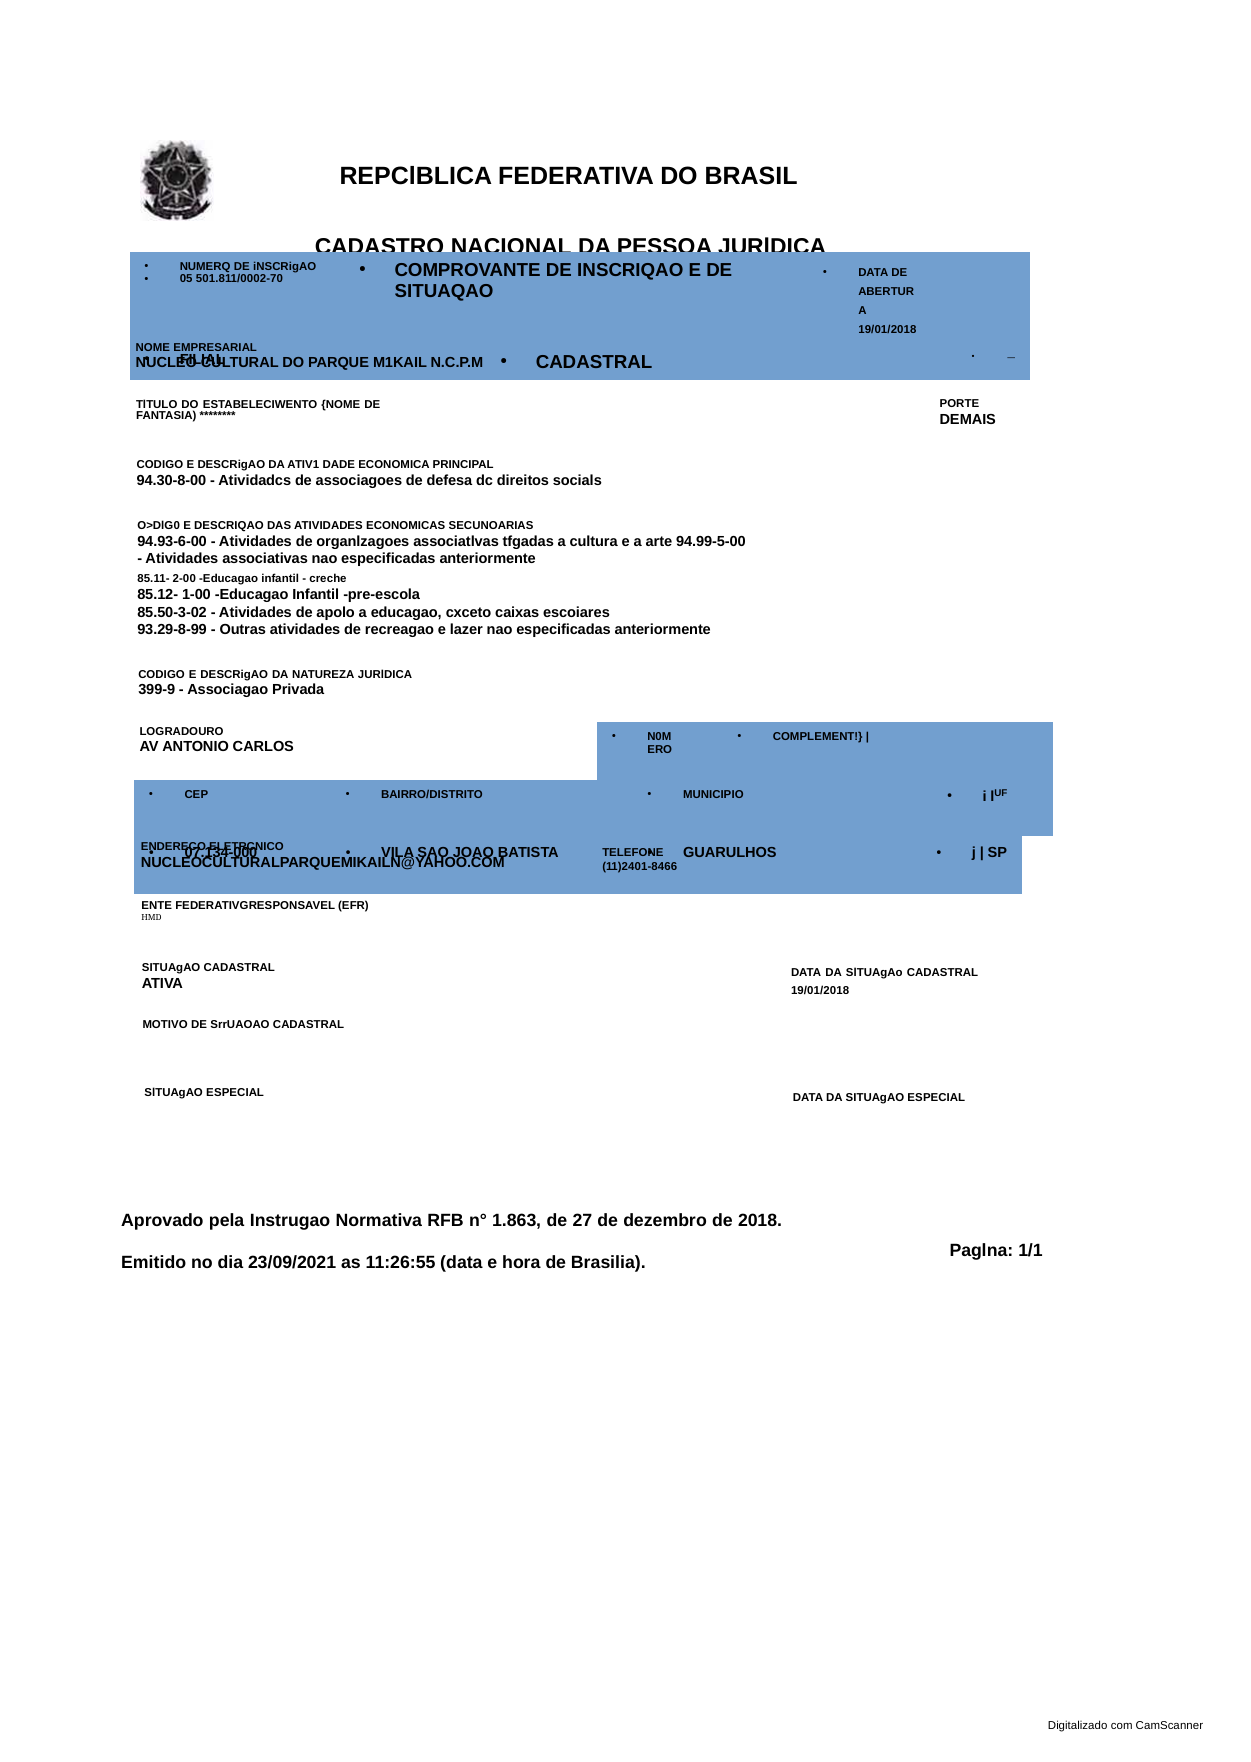

REPClBLICA FEDERATIVA DO BRASIL
CADASTRO NACIONAL DA PESSOA JURlDICA
| NUMERQ DE iNSCRigAO 05 501.811/0002-70 | COMPROVANTE DE INSCRIQAO E DE SITUAQAO | DATA DE ABERTURA 19/01/2018 |
| --- | --- | --- |
| FILIAL | CADASTRAL | — |
NOME EMPRESARIAL
NUCLEO CULTURAL DO PARQUE M1KAIL N.C.P.M
PORTE
DEMAIS
TlTULO DO ESTABELECIWENTO {NOME DE FANTASIA) ********
CODIGO E DESCRigAO DA ATIV1 DADE ECONOMICA PRINCIPAL
94.30-8-00 - Atividadcs de associagoes de defesa dc direitos socials
O>DlG0 E DESCRIQAO DAS ATIVIDADES ECONOMICAS SECUNOARIAS
94.93-6-00 - Atividades de organlzagoes associatlvas tfgadas a cultura e a arte 94.99-5-00 - Atividades associativas nao especificadas anteriormente
85.11- 2-00 -Educagao infantil - creche
85.12- 1-00 -Educagao Infantil -pre-escola
85.50-3-02 - Atividades de apolo a educagao, cxceto caixas escoiares
93.29-8-99 - Outras atividades de recreagao e lazer nao especificadas anteriormente
CODIGO E DESCRigAO DA NATUREZA JURlDICA 399-9 - Associagao Privada
| N0MERO | | COMPLEMENT!} | |
| --- | --- | --- |
| 13 | | \*\*\*\*\*\*\*\* ( |
LOGRADOURO
AV ANTONIO CARLOS
| CEP | | BAIRRO/DISTRITO | | MUNICIPIO | i lUF |
| --- | --- | --- | --- | --- | --- |
| 07.134-000 | | VILA SAO JOAO BATISTA | | GUARULHOS | j | SP |
ENDERECO ELETRCNICO
NUCLEOCULTURALPARQUEMIKAILN@YAHOO.COM
TELEFONE
(11)2401-8466
ENTE FEDERATIVGRESPONSAVEL (EFR)
HMD
SITUAgAO CADASTRAL
ATIVA
DATA DA SlTUAgAo CADASTRAL 19/01/2018
MOTIVO DE SrrUAOAO CADASTRAL
SlTUAgAO ESPECIAL
DATA DA SITUAgAO ESPECIAL
Aprovado pela Instrugao Normativa RFB n° 1.863, de 27 de dezembro de 2018. Emitido no dia 23/09/2021 as 11:26:55 (data e hora de Brasilia).
Paglna: 1/1
Digitalizado com CamScanner